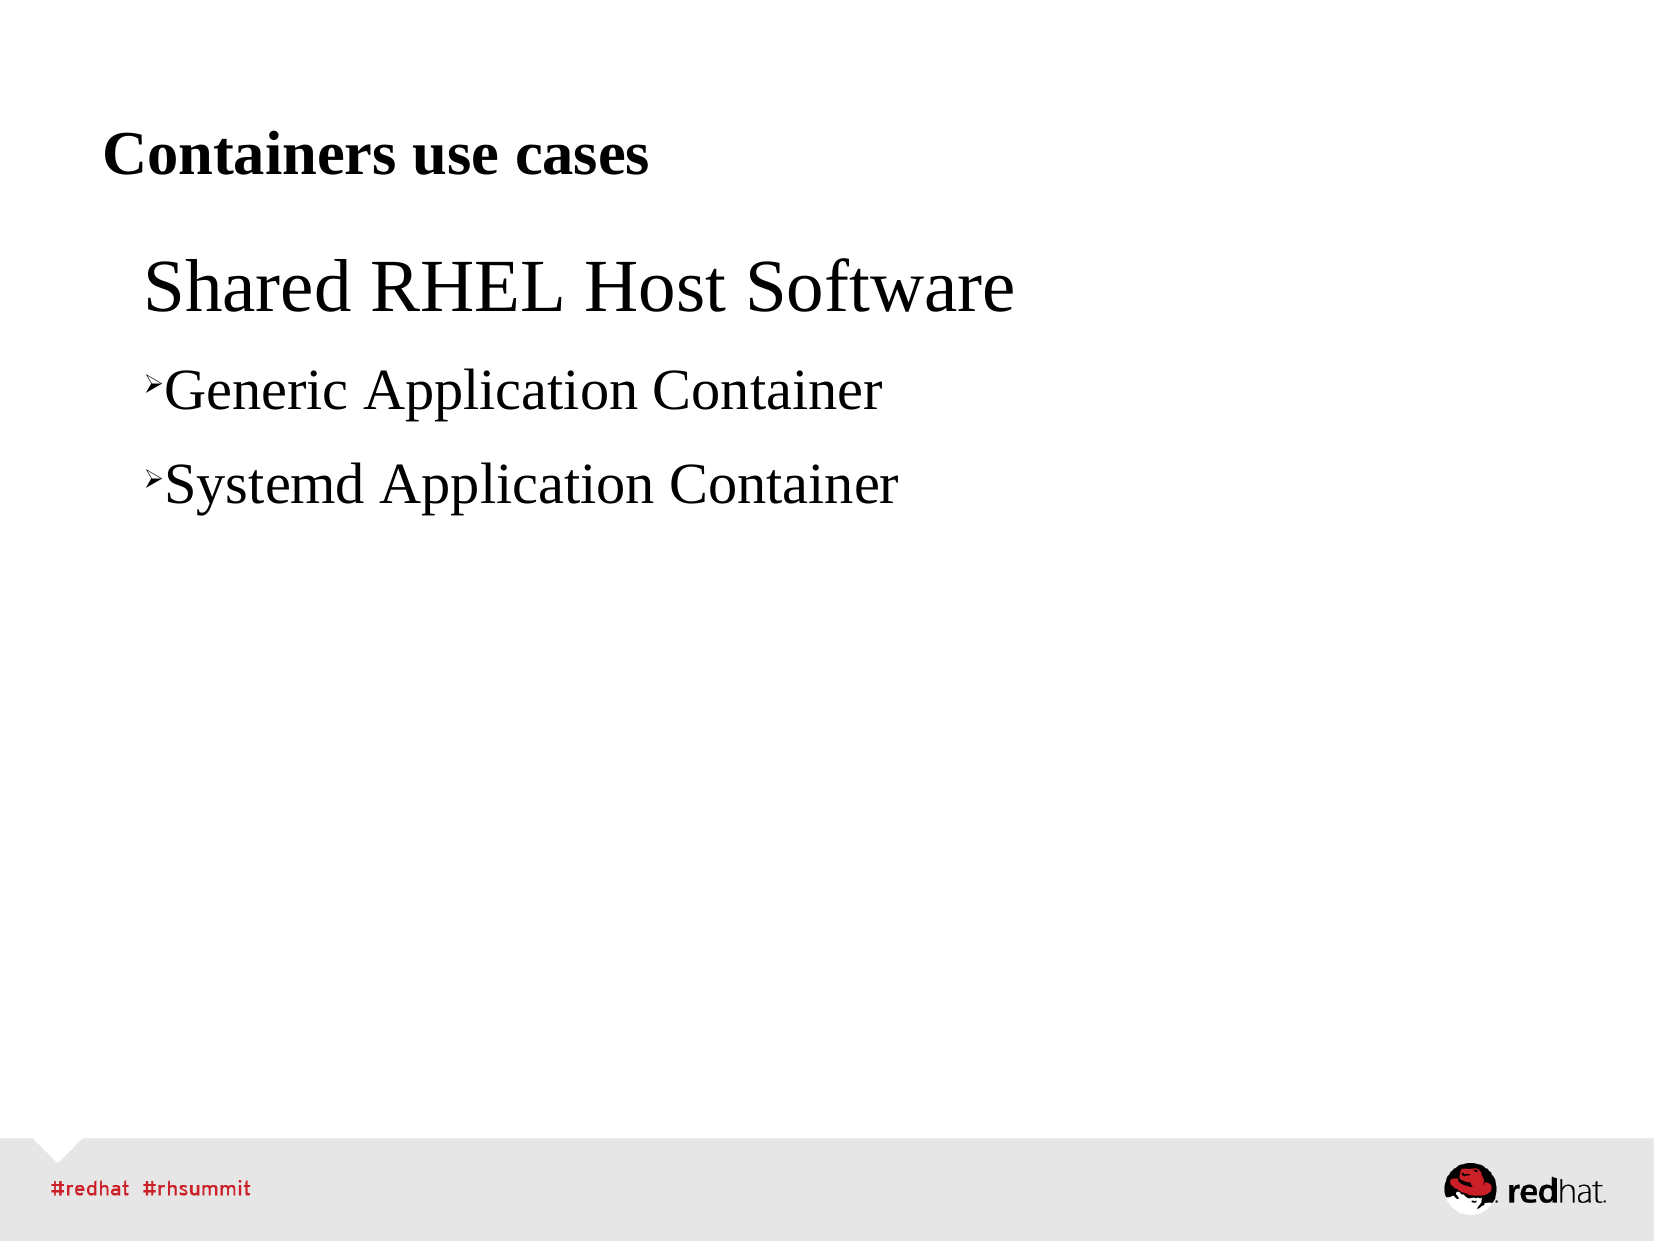

# Containers use cases
Shared RHEL Host Software
Generic Application Container
Systemd Application Container